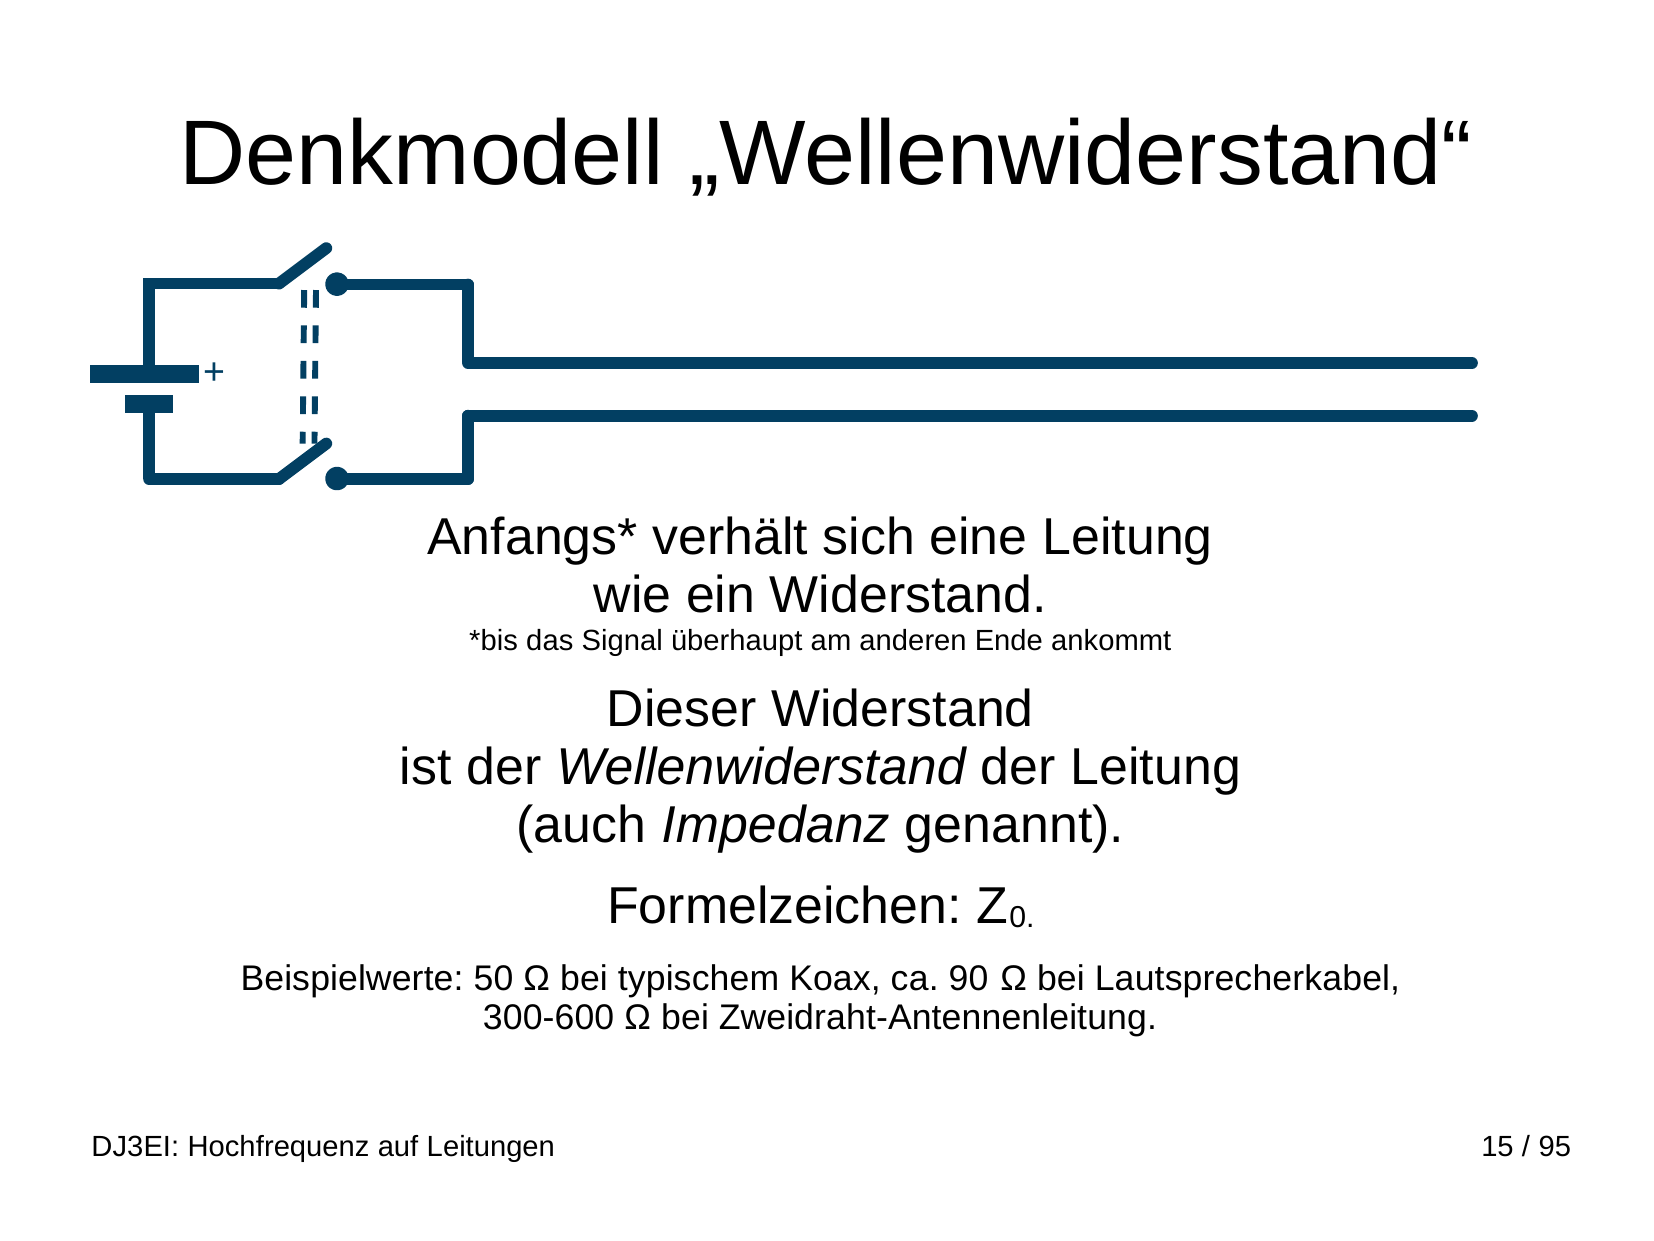

# Denkmodell „Wellenwiderstand“
+
Anfangs* verhält sich eine Leitung
wie ein Widerstand.
*bis das Signal überhaupt am anderen Ende ankommt
Dieser Widerstand
ist der Wellenwiderstand der Leitung
(auch Impedanz genannt).
Formelzeichen: Z0.
Beispielwerte: 50 Ω bei typischem Koax, ca. 90 Ω bei Lautsprecherkabel,
300-600 Ω bei Zweidraht-Antennenleitung.